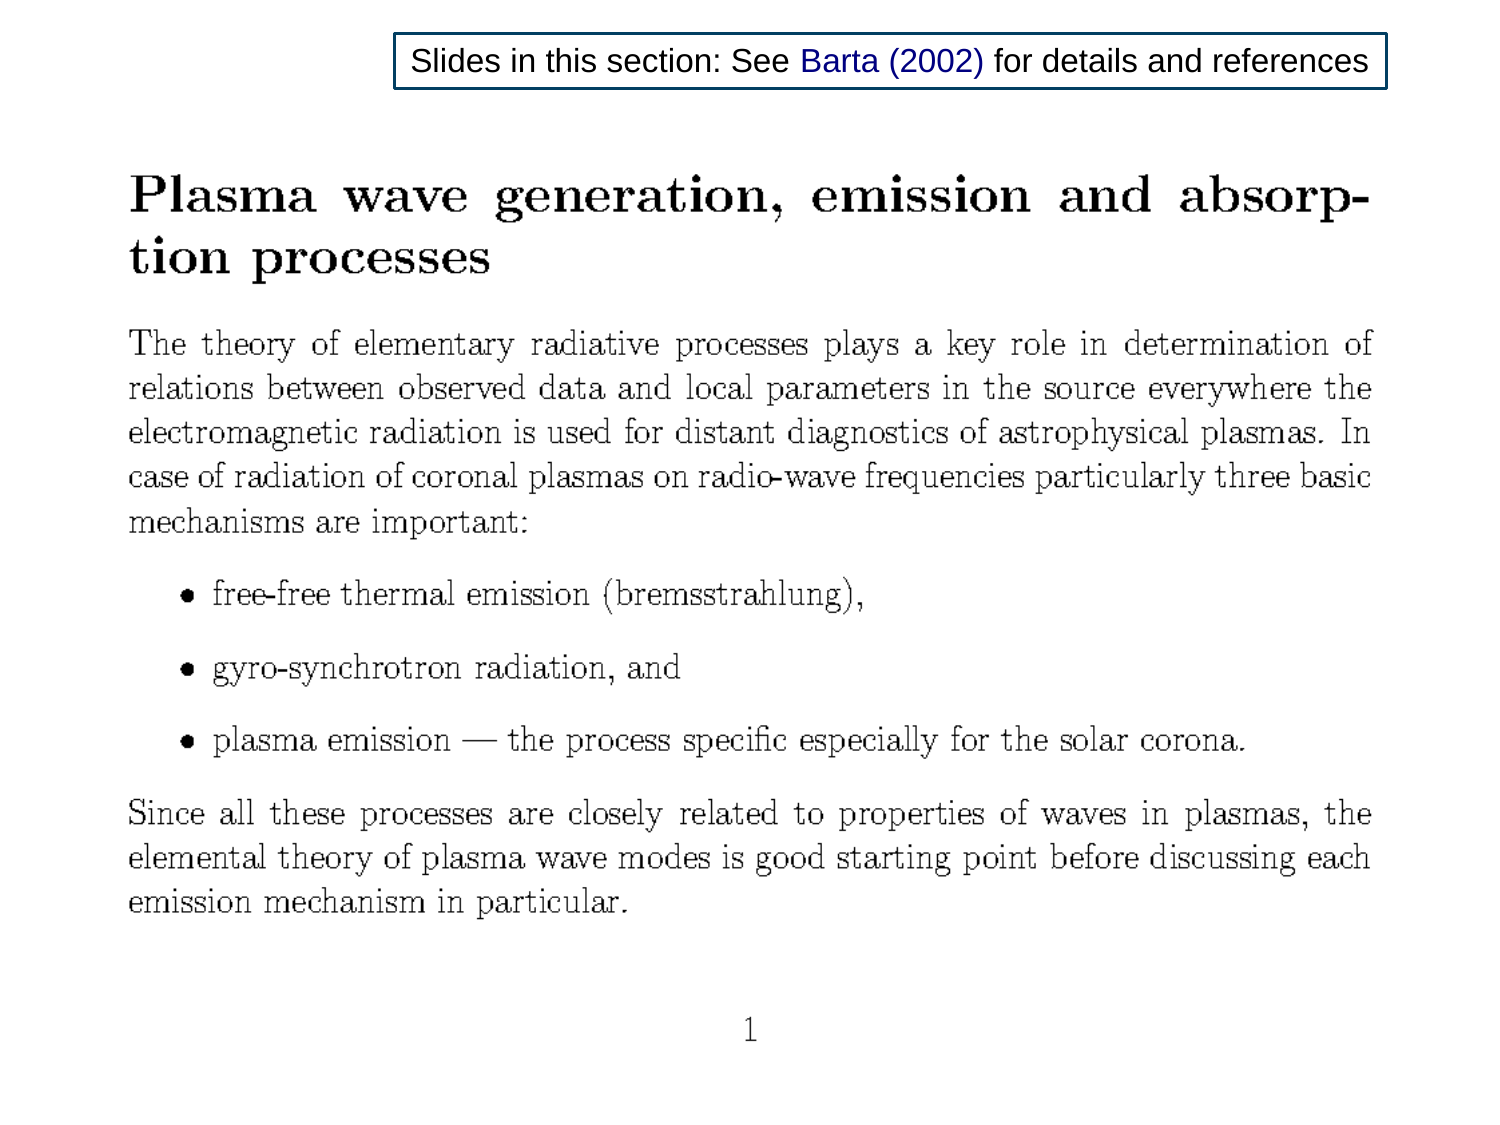

Slides in this section: See Barta (2002) for details and references
Introduction to radio astronomy